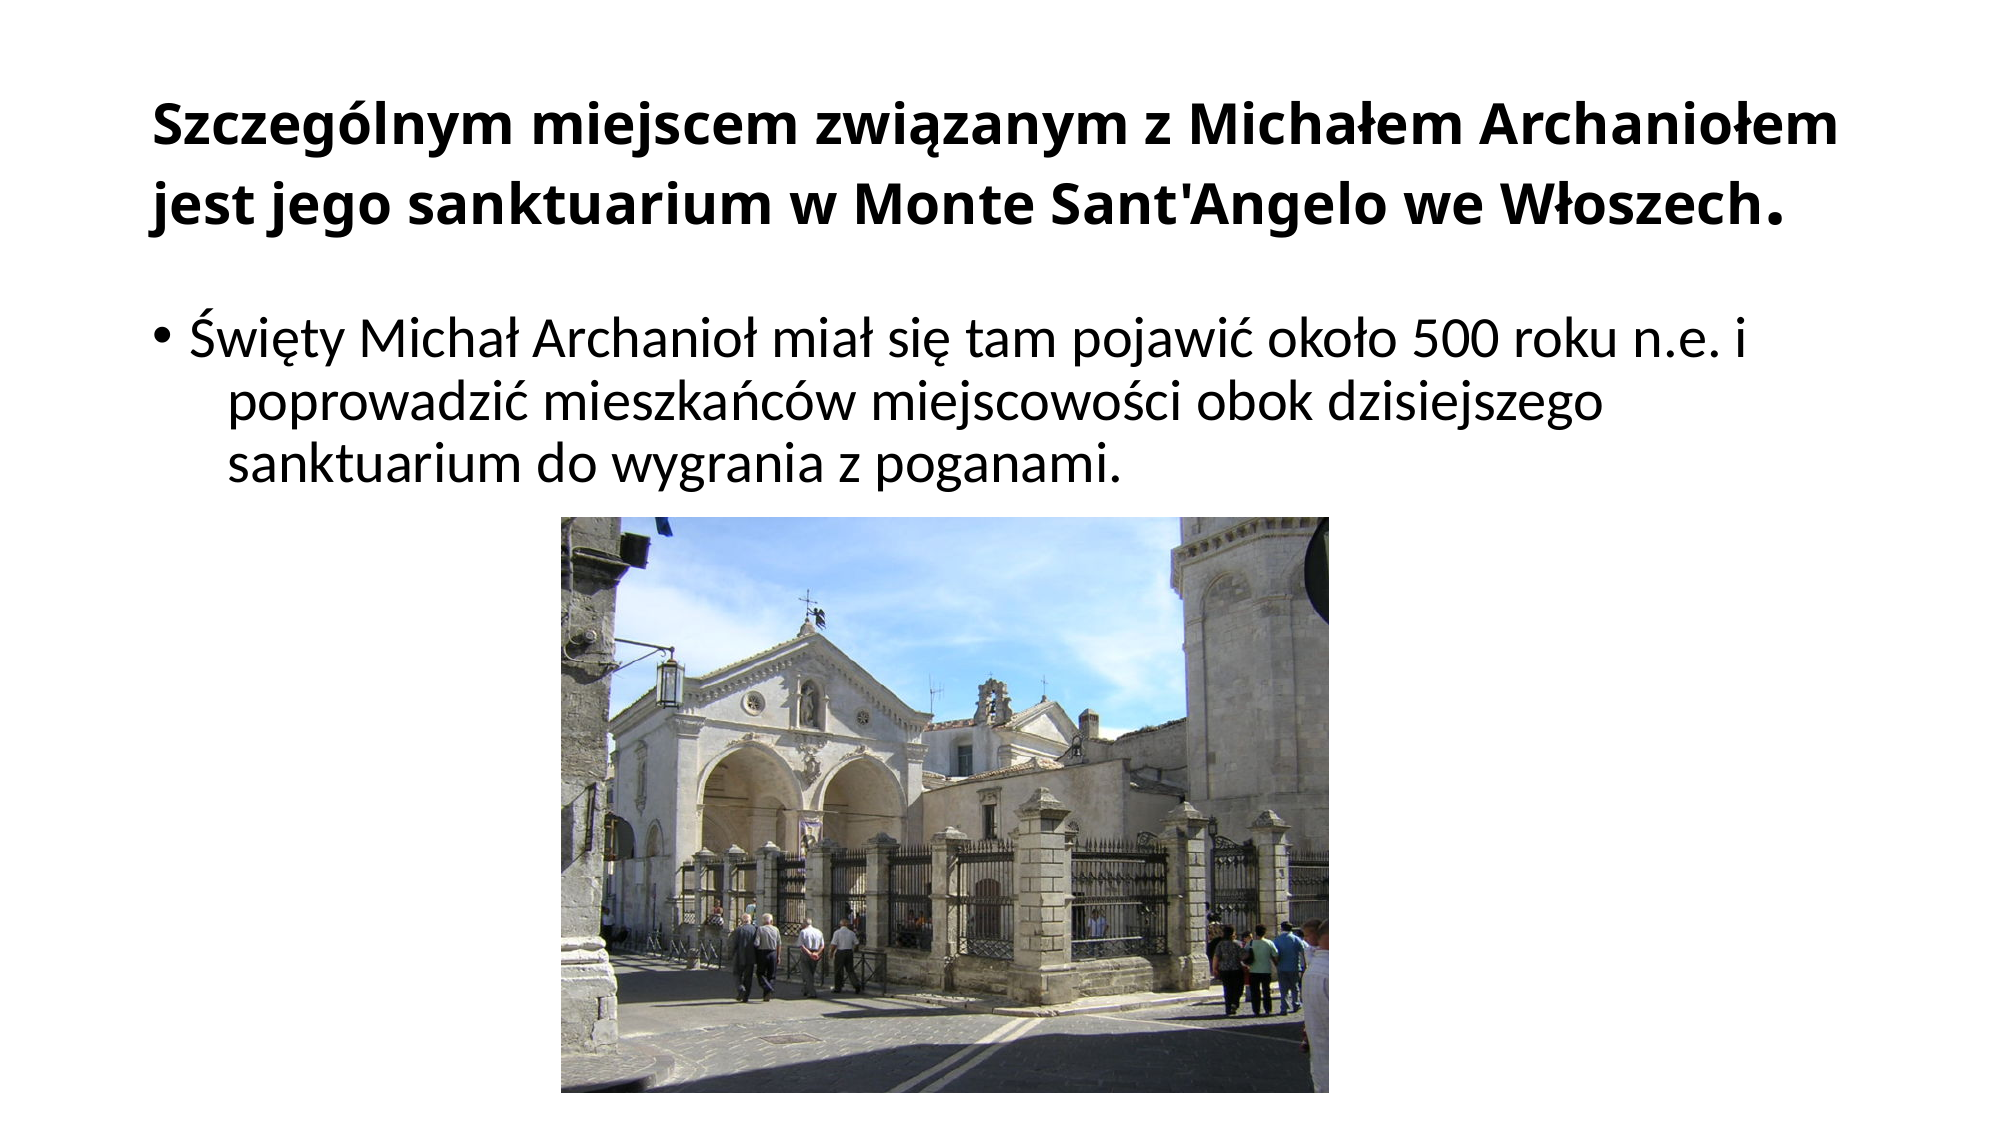

# Szczególnym miejscem związanym z Michałem Archaniołem jest jego sanktuarium w Monte Sant'Angelo we Włoszech.
Święty Michał Archanioł miał się tam pojawić około 500 roku n.e. i poprowadzić mieszkańców miejscowości obok dzisiejszego sanktuarium do wygrania z poganami.